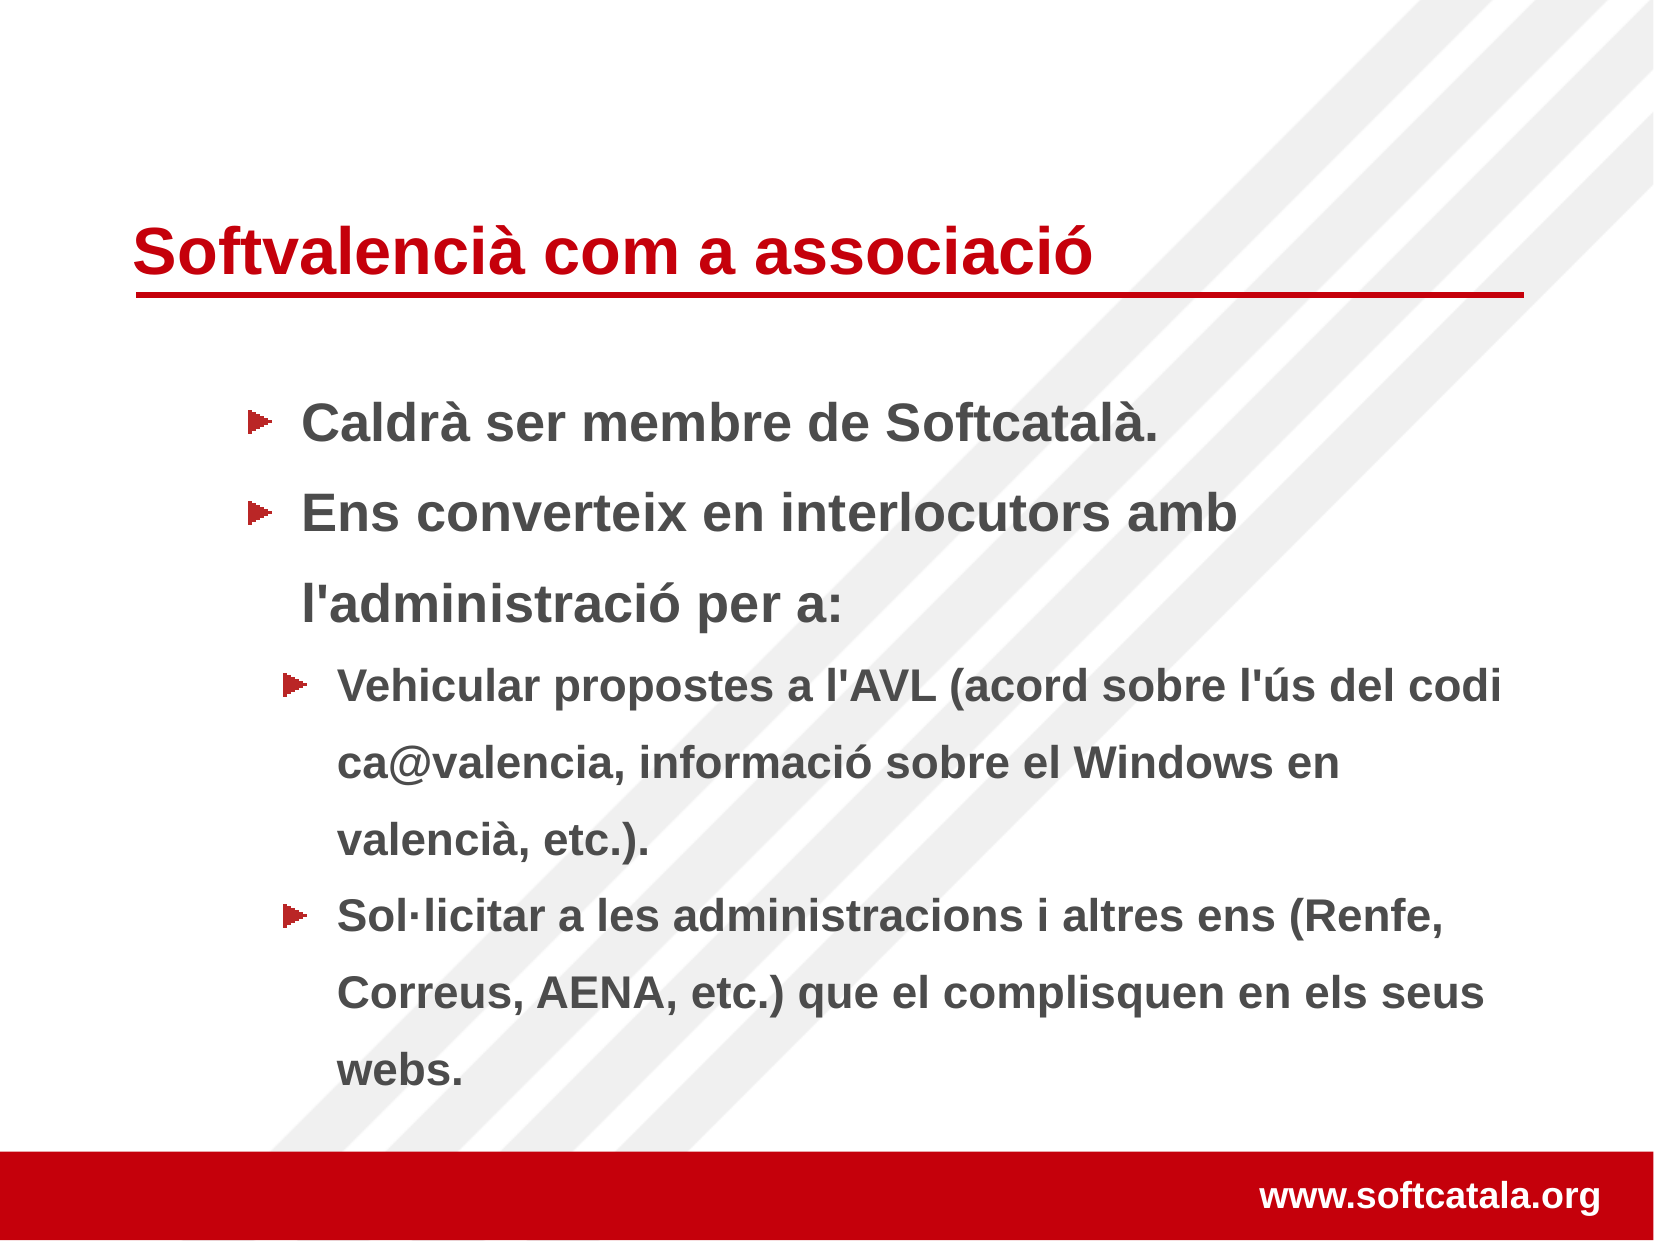

Softvalencià com a associació
Caldrà ser membre de Softcatalà.
Ens converteix en interlocutors amb l'administració per a:
Vehicular propostes a l'AVL (acord sobre l'ús del codi ca@valencia, informació sobre el Windows en valencià, etc.).
Sol·licitar a les administracions i altres ens (Renfe, Correus, AENA, etc.) que el complisquen en els seus webs.
 www.softcatala.org